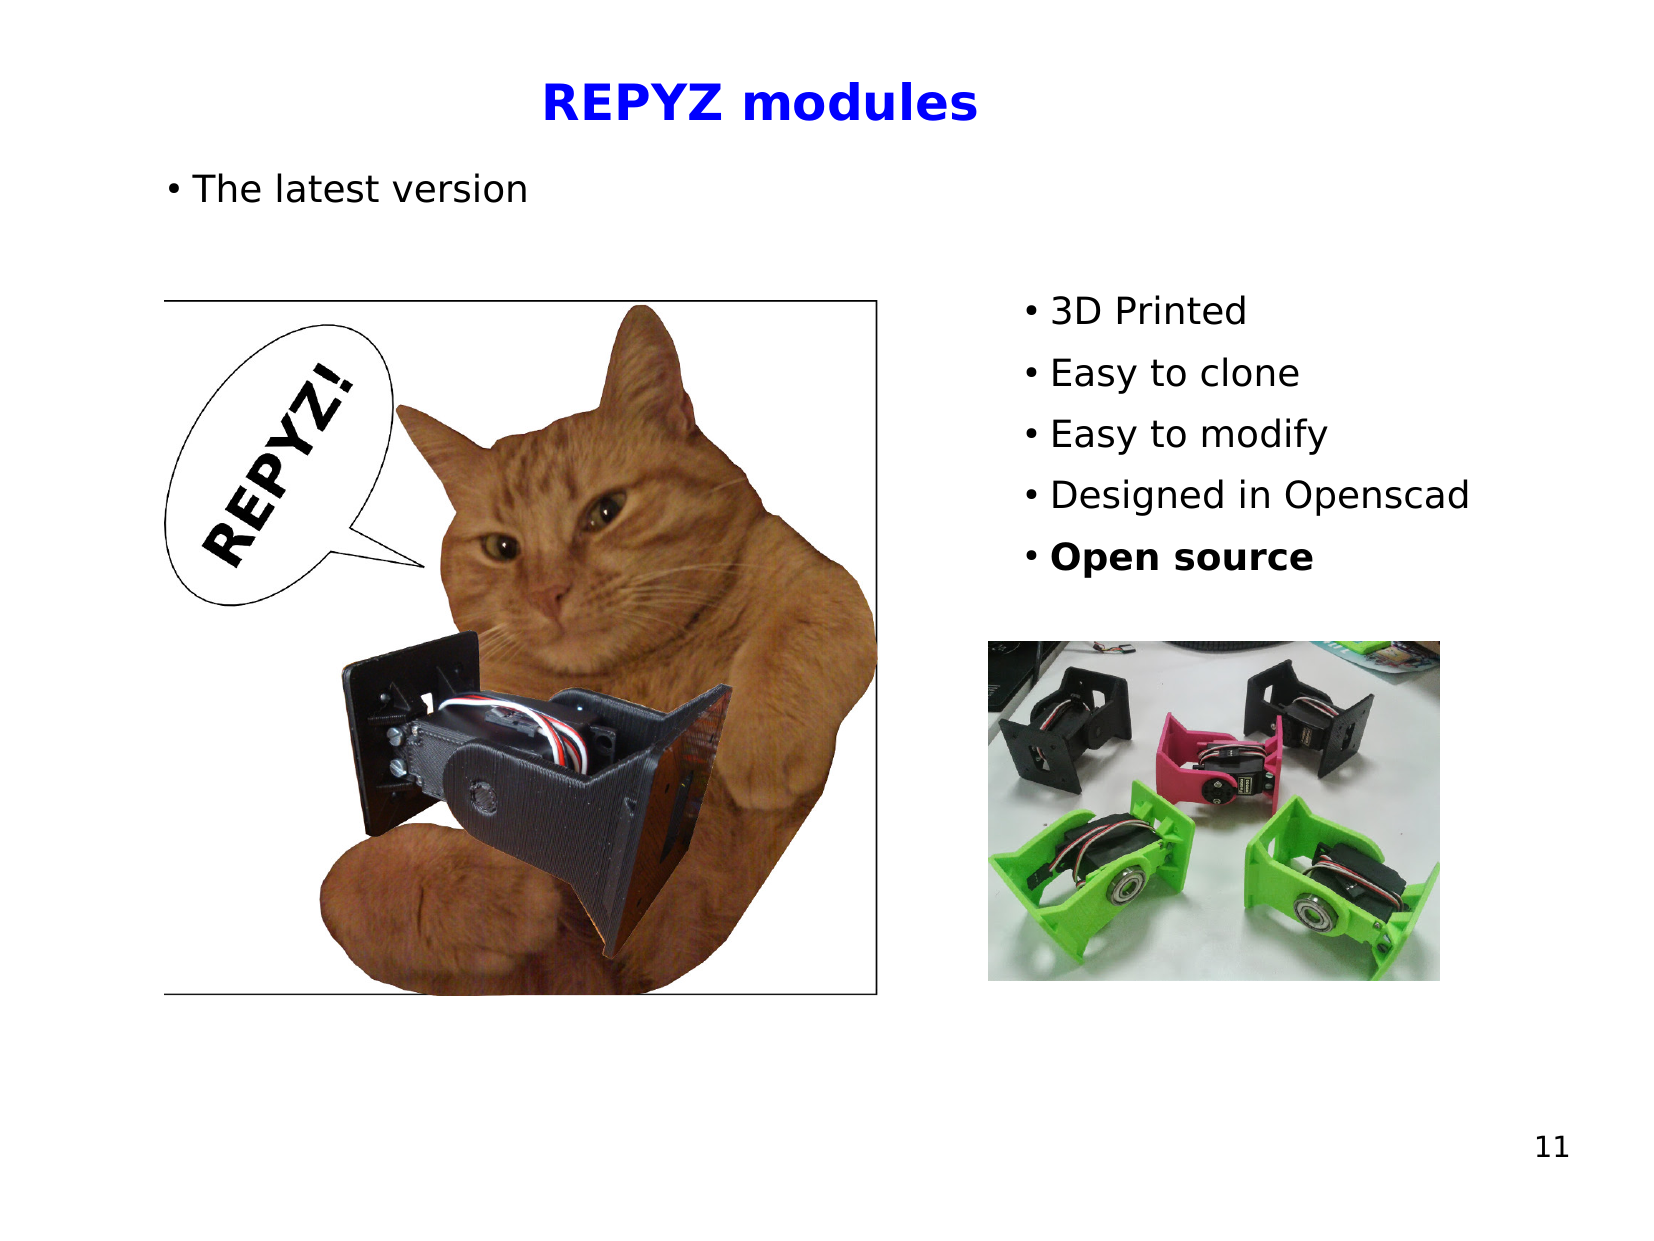

REPYZ modules
 The latest version
 3D Printed
 Easy to clone
 Easy to modify
 Designed in Openscad
 Open source
11